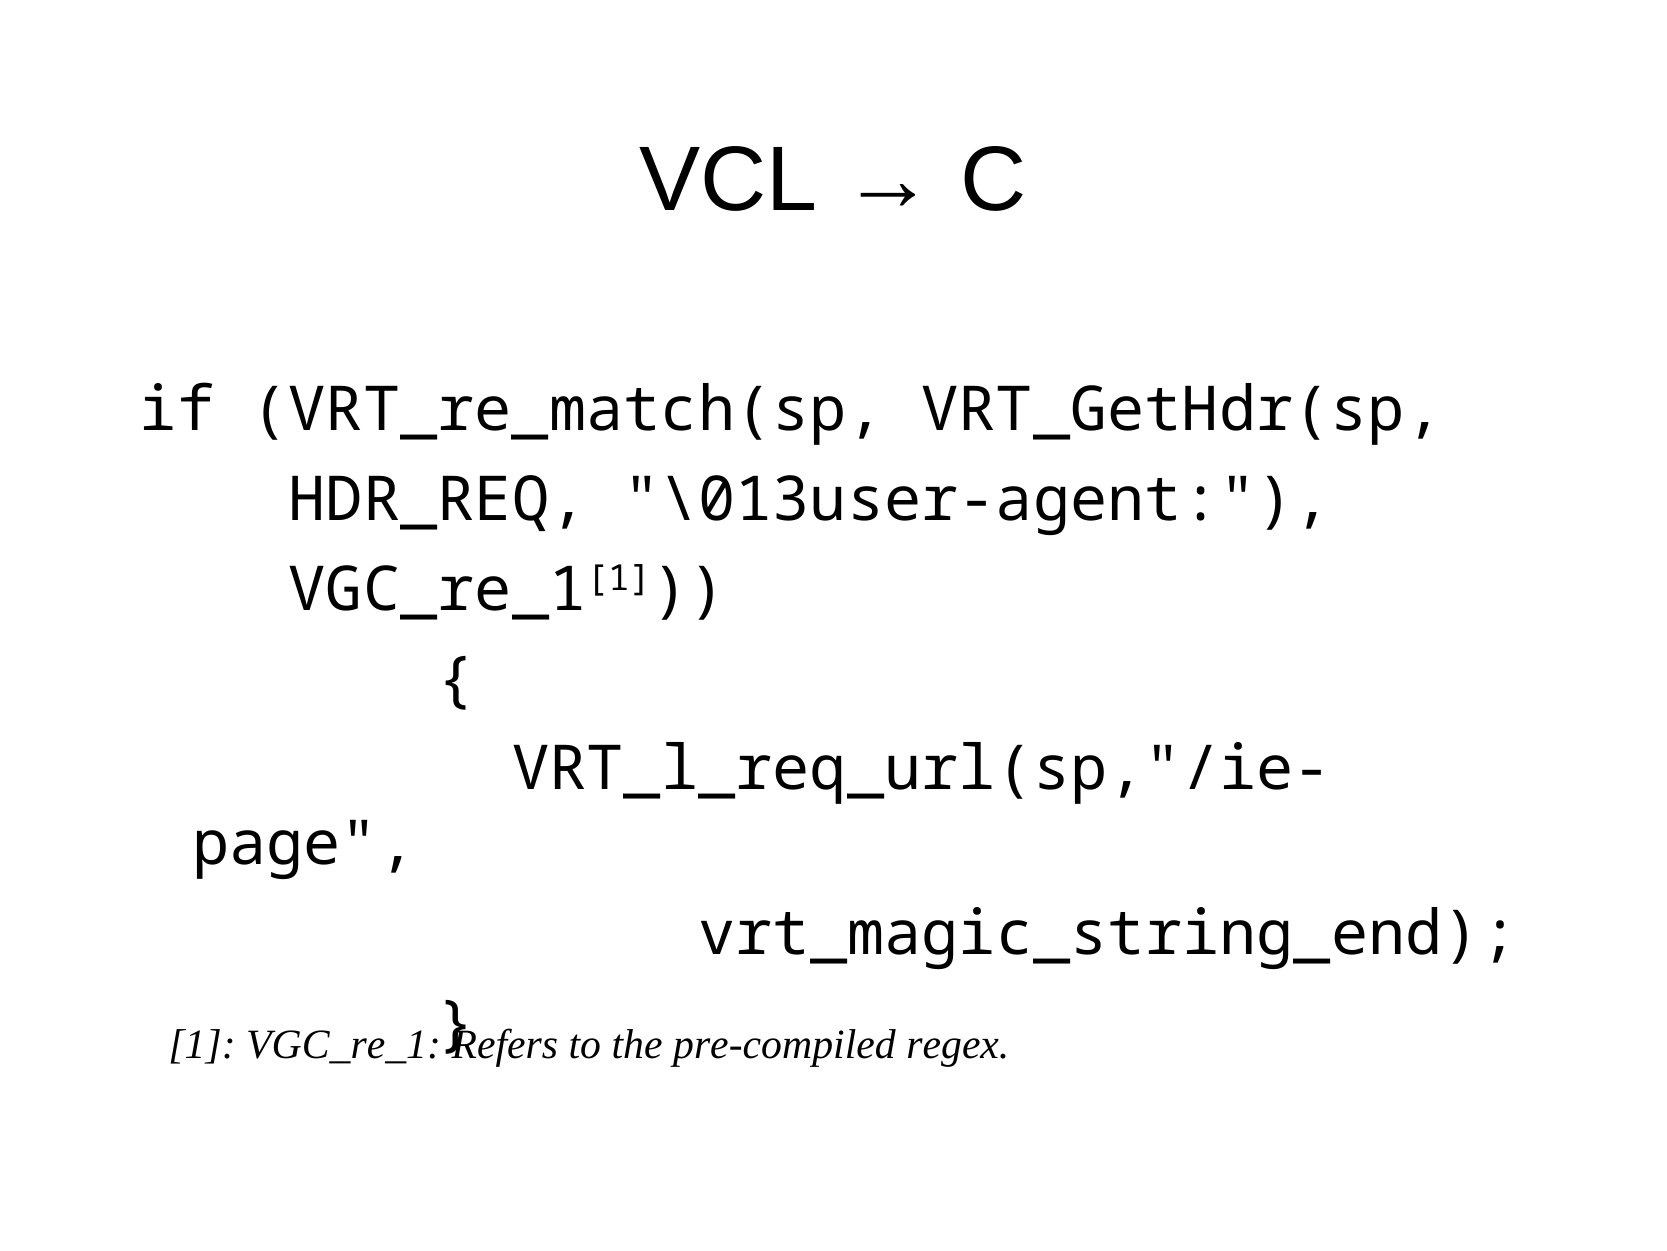

# VCL → C
if (VRT_re_match(sp, VRT_GetHdr(sp,
 HDR_REQ, "\013user-agent:"),
 VGC_re_1[1]))
 {
 VRT_l_req_url(sp,"/ie-page",
 vrt_magic_string_end);
 }
[1]: VGC_re_1: Refers to the pre-compiled regex.